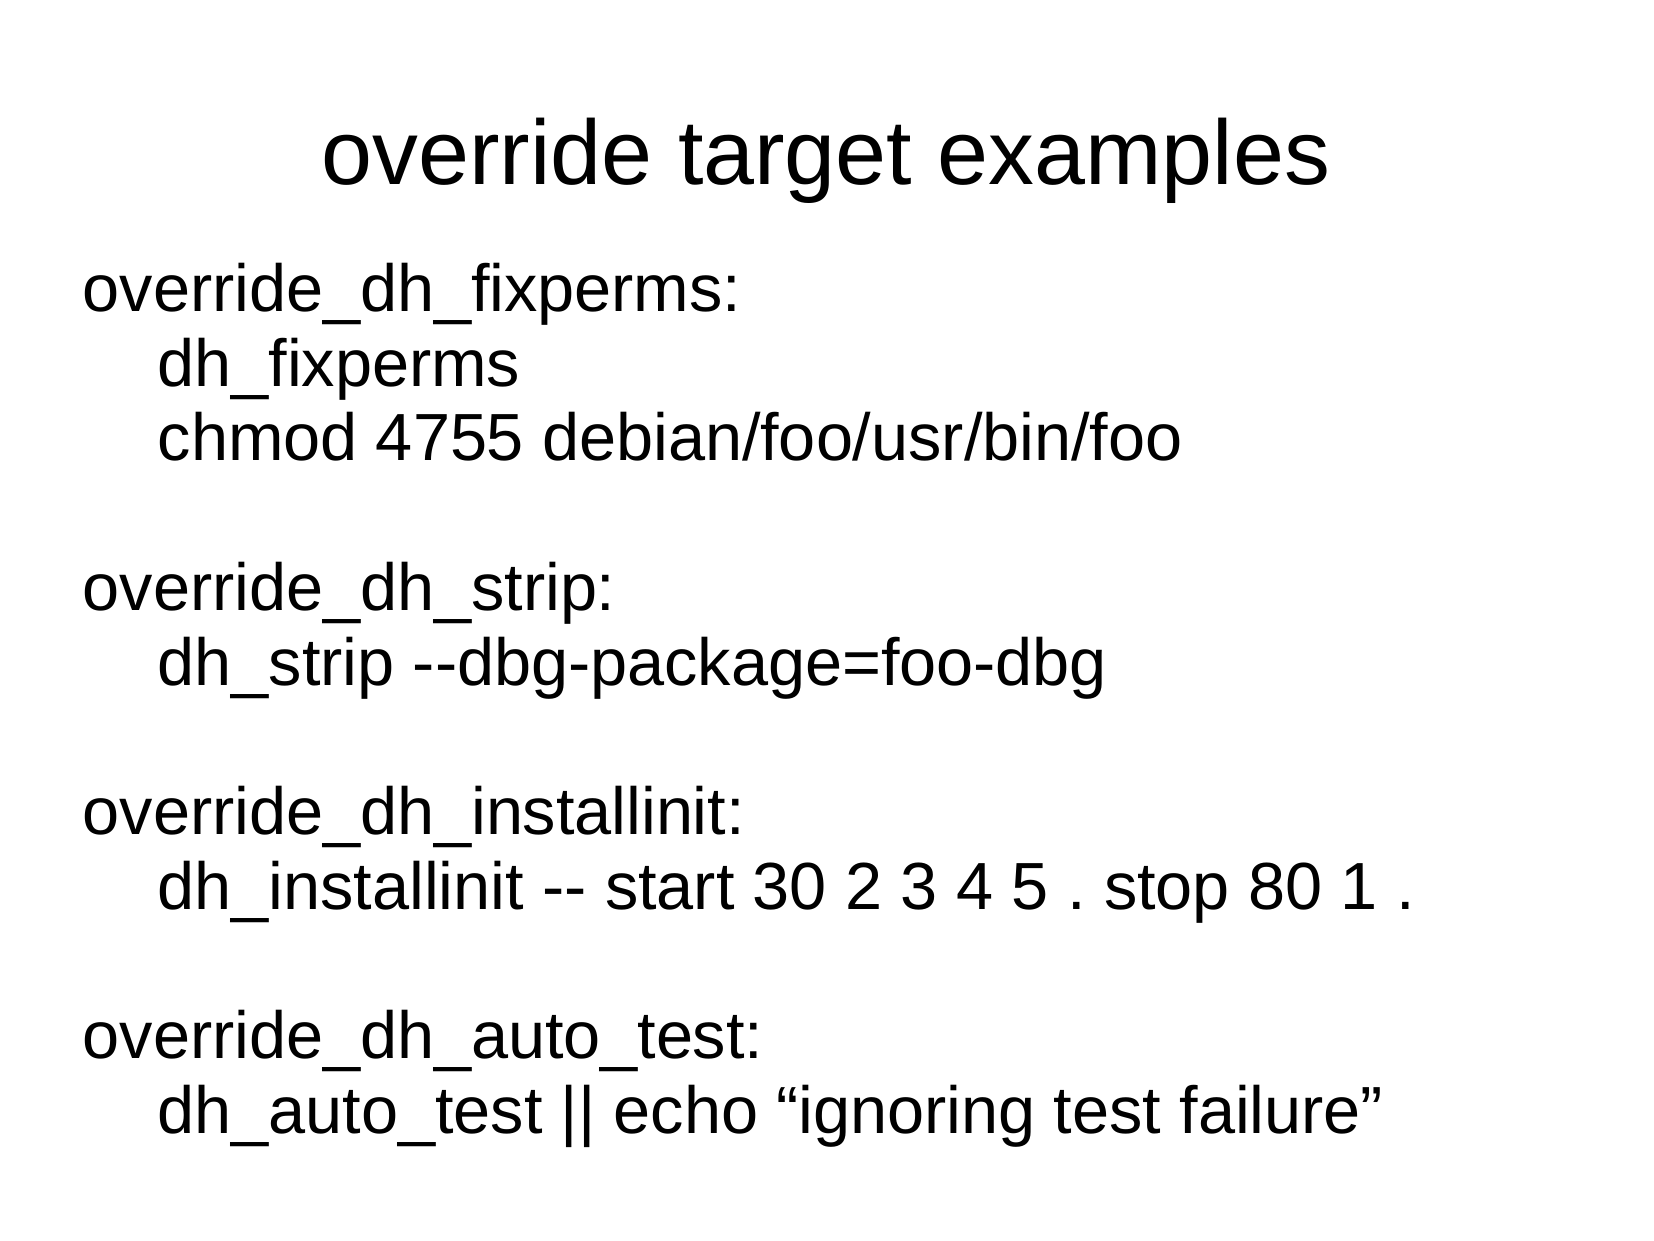

override target examples
# override_dh_fixperms:
	dh_fixperms
	chmod 4755 debian/foo/usr/bin/foo
override_dh_strip:
	dh_strip --dbg-package=foo-dbg
override_dh_installinit:
	dh_installinit -- start 30 2 3 4 5 . stop 80 1 .
override_dh_auto_test:
	dh_auto_test || echo “ignoring test failure”